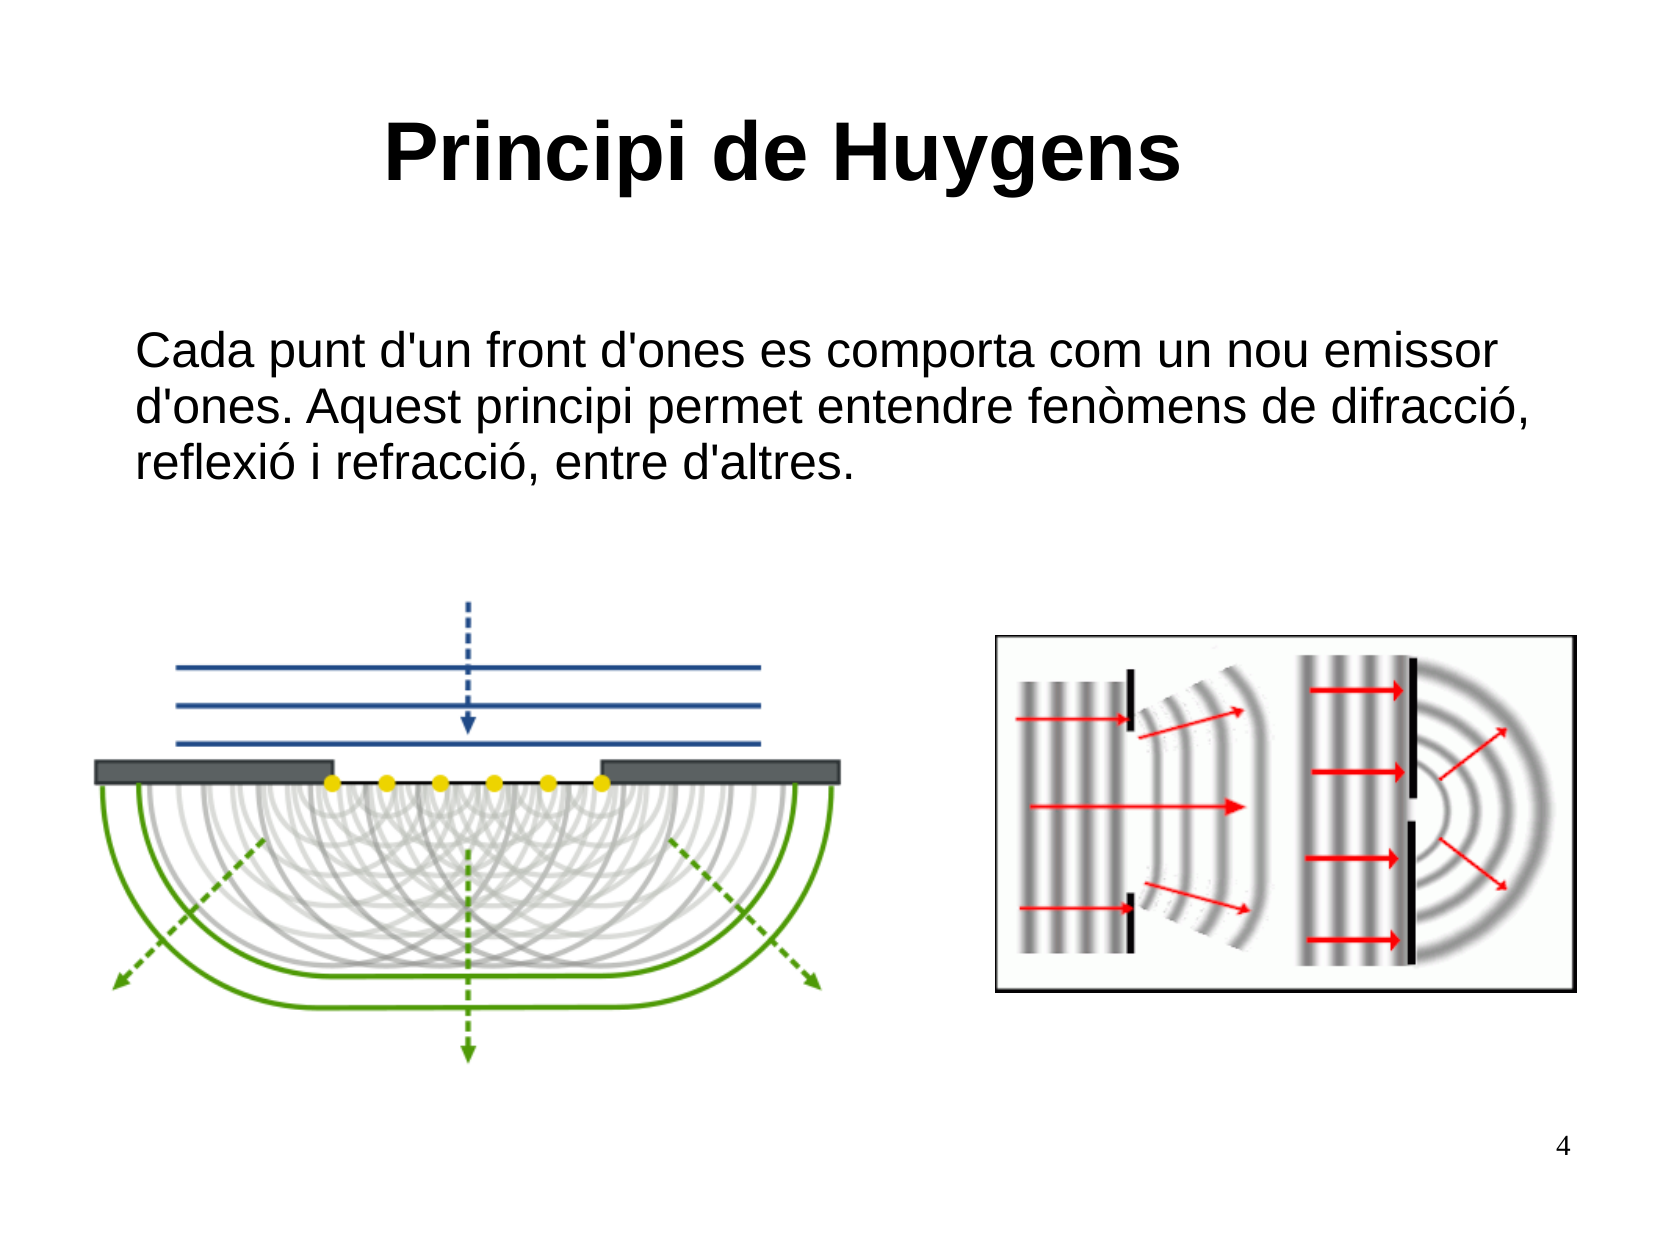

Principi de Huygens
Cada punt d'un front d'ones es comporta com un nou emissor d'ones. Aquest principi permet entendre fenòmens de difracció, reflexió i refracció, entre d'altres.
4